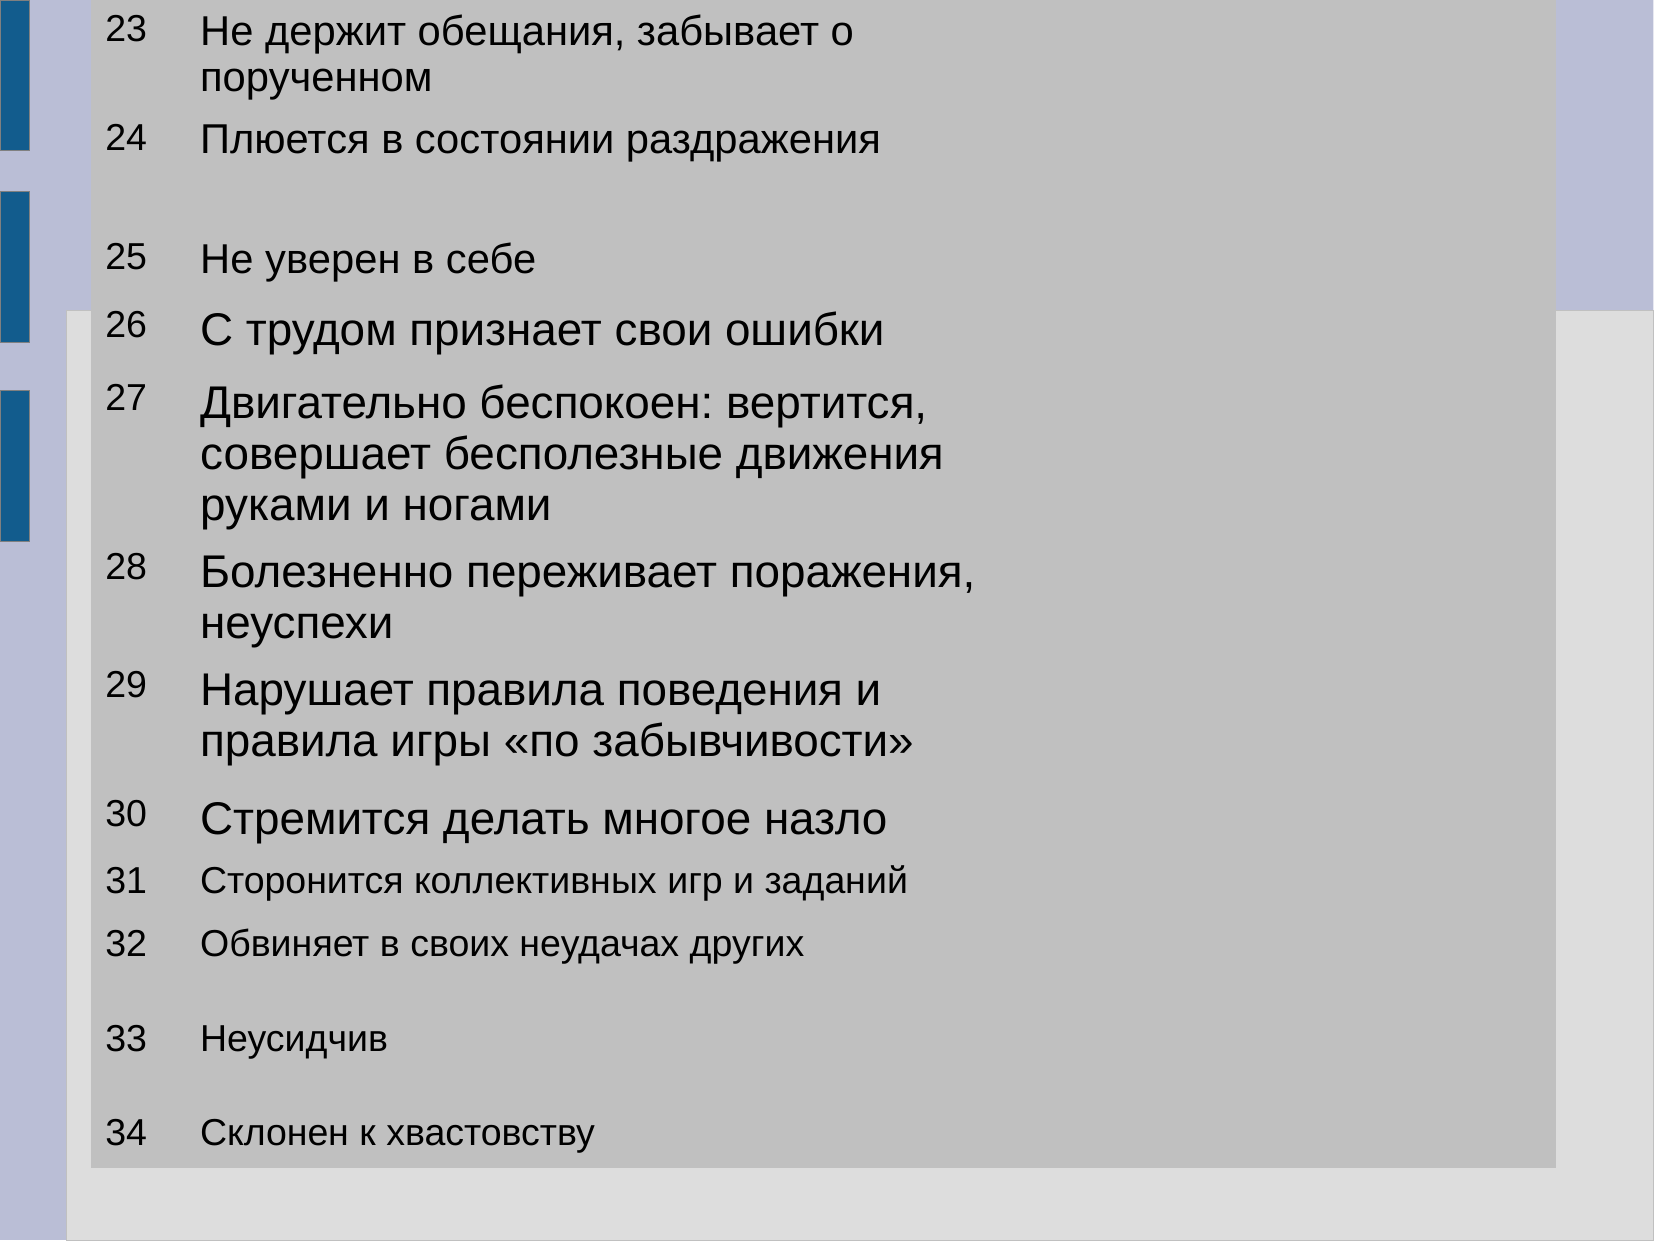

| 23 | Не держит обещания, забывает о поручен­ном | | |
| --- | --- | --- | --- |
| 24 | Плюется в состоянии раздражения | | |
| 25 | Не уверен в себе | | |
| 26 | С трудом признает свои ошибки | | |
| 27 | Двигательно беспокоен: вертится, совер­шает бесполезные движения руками и но­гами | | |
| 28 | Болезненно переживает поражения, неус­пехи | | |
| 29 | Нарушает правила поведения и правила игры «по забывчивости» | | |
| 30 | Стремится делать многое назло | | |
| 31 | Сторонится коллективных игр и заданий | | |
| 32 | Обвиняет в своих неудачах других | | |
| 33 | Неусидчив | | |
| 34 | Склонен к хвастовству | | |
#